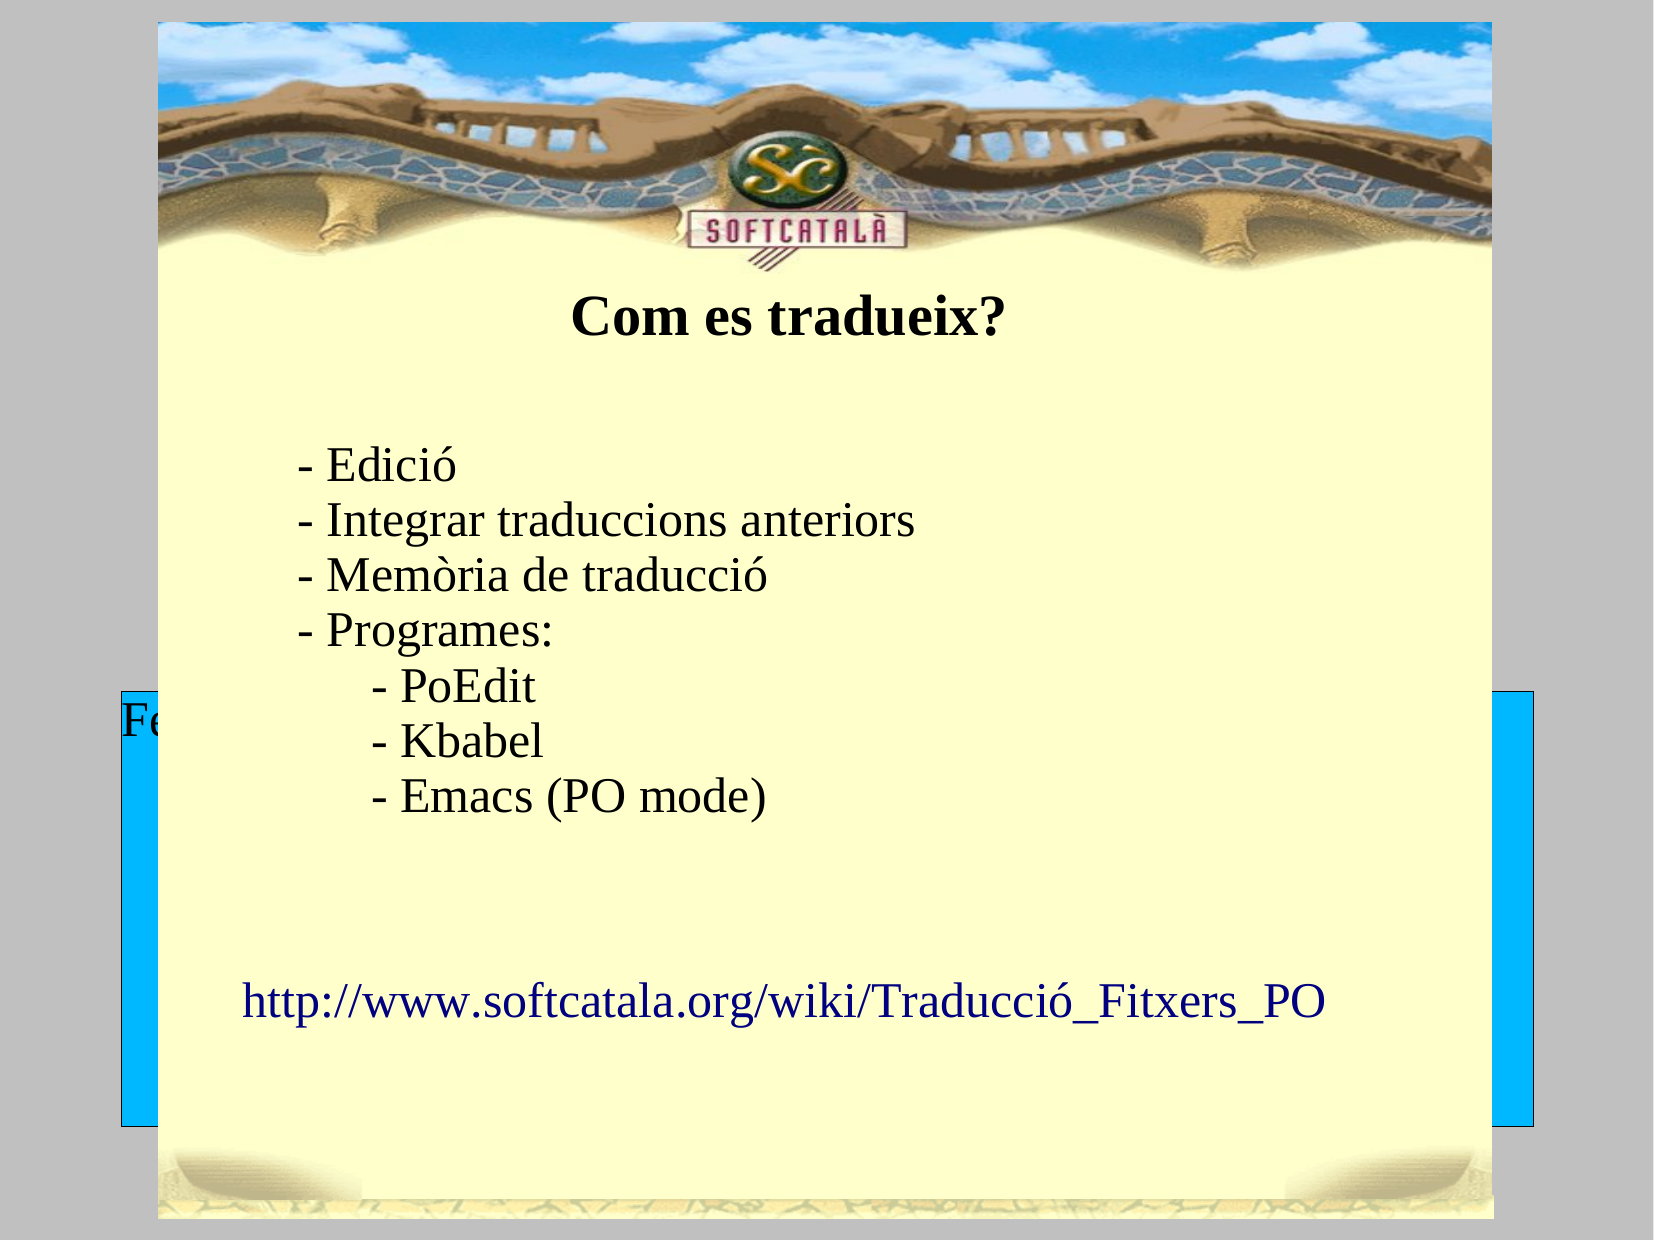

Com es tradueix?
- Edició
- Integrar traduccions anteriors
- Memòria de traducció
- Programes:
	- PoEdit
	- Kbabel
	- Emacs (PO mode)
http://www.softcatala.org/wiki/Traducció_Fitxers_PO